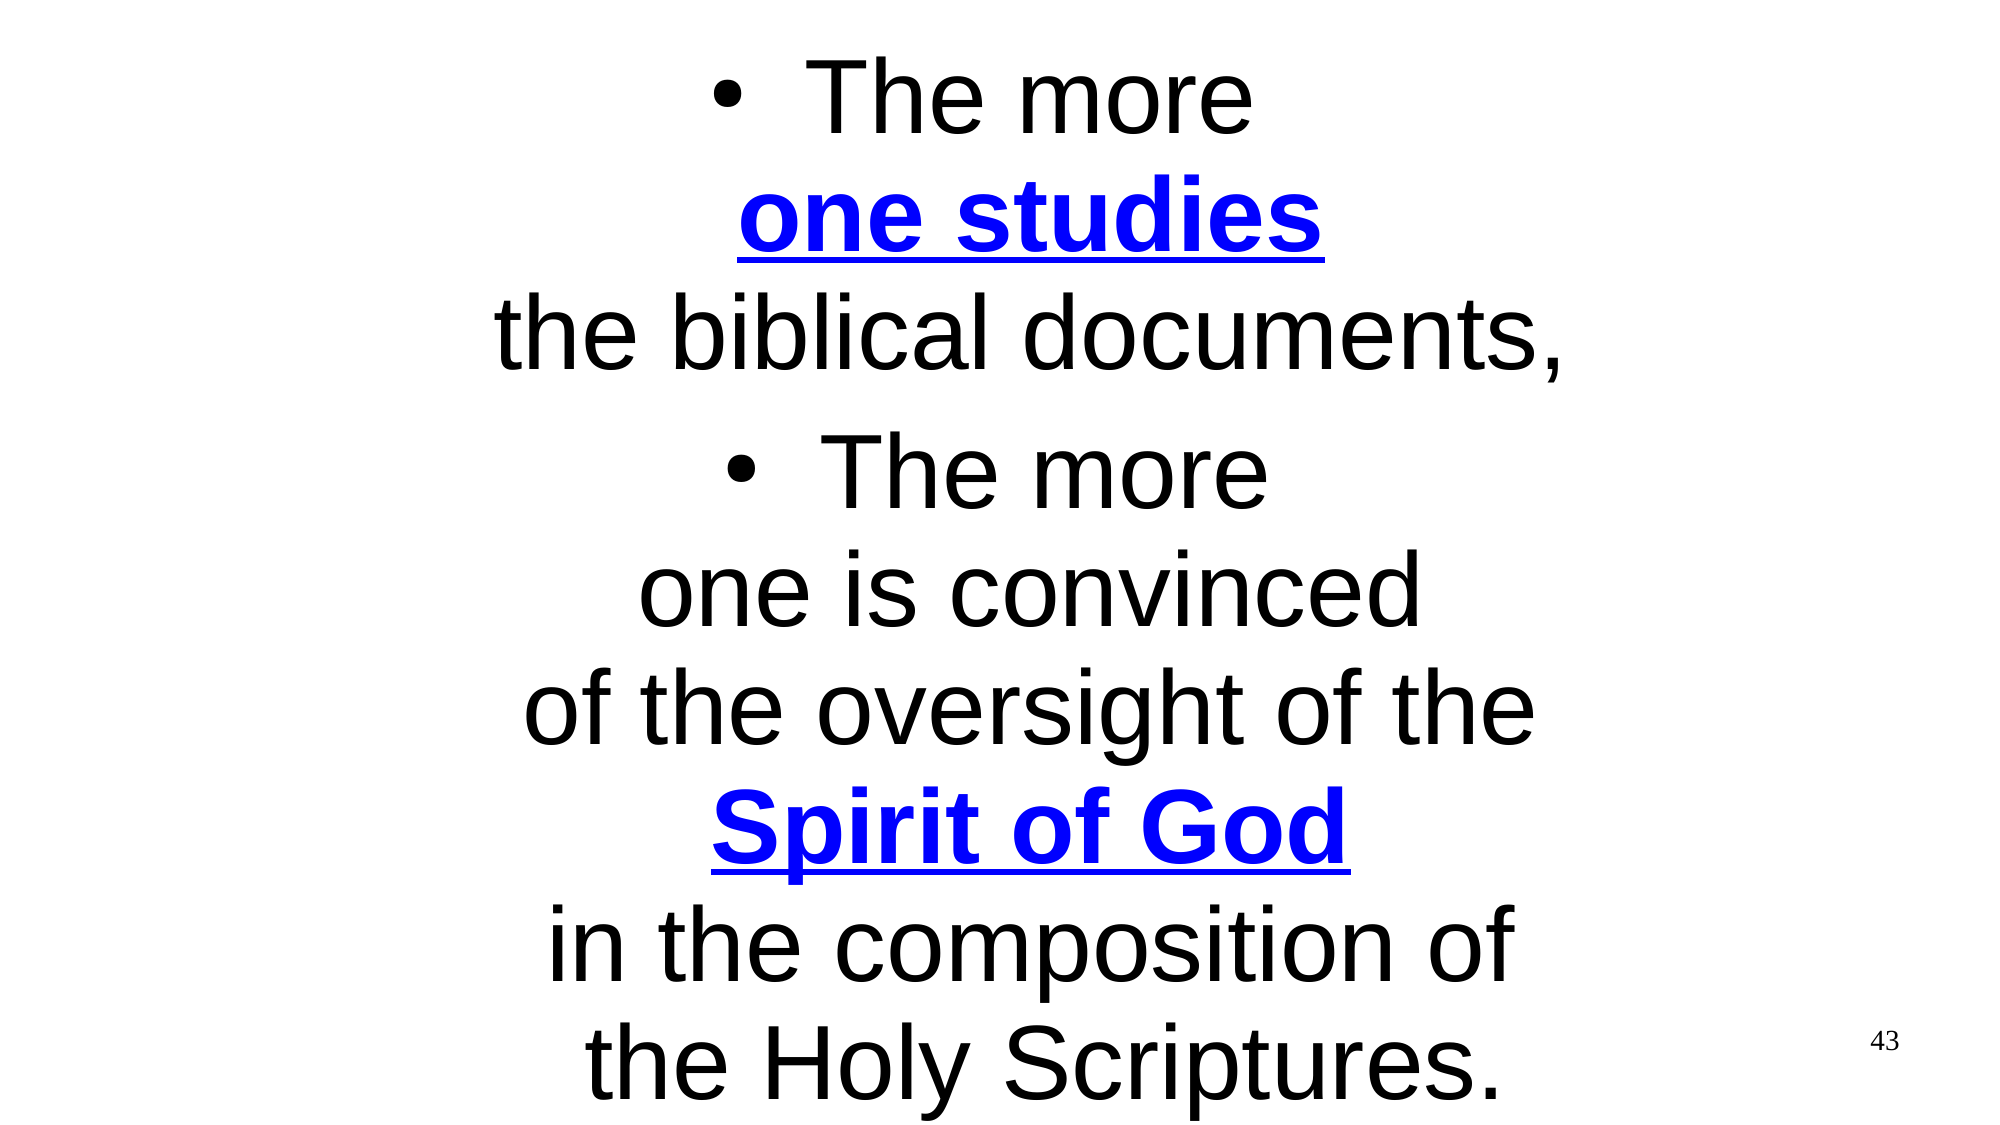

# The more one studies the biblical documents,
The more
one is convinced
of the oversight of the
Spirit of God
in the composition of
the Holy Scriptures.
43